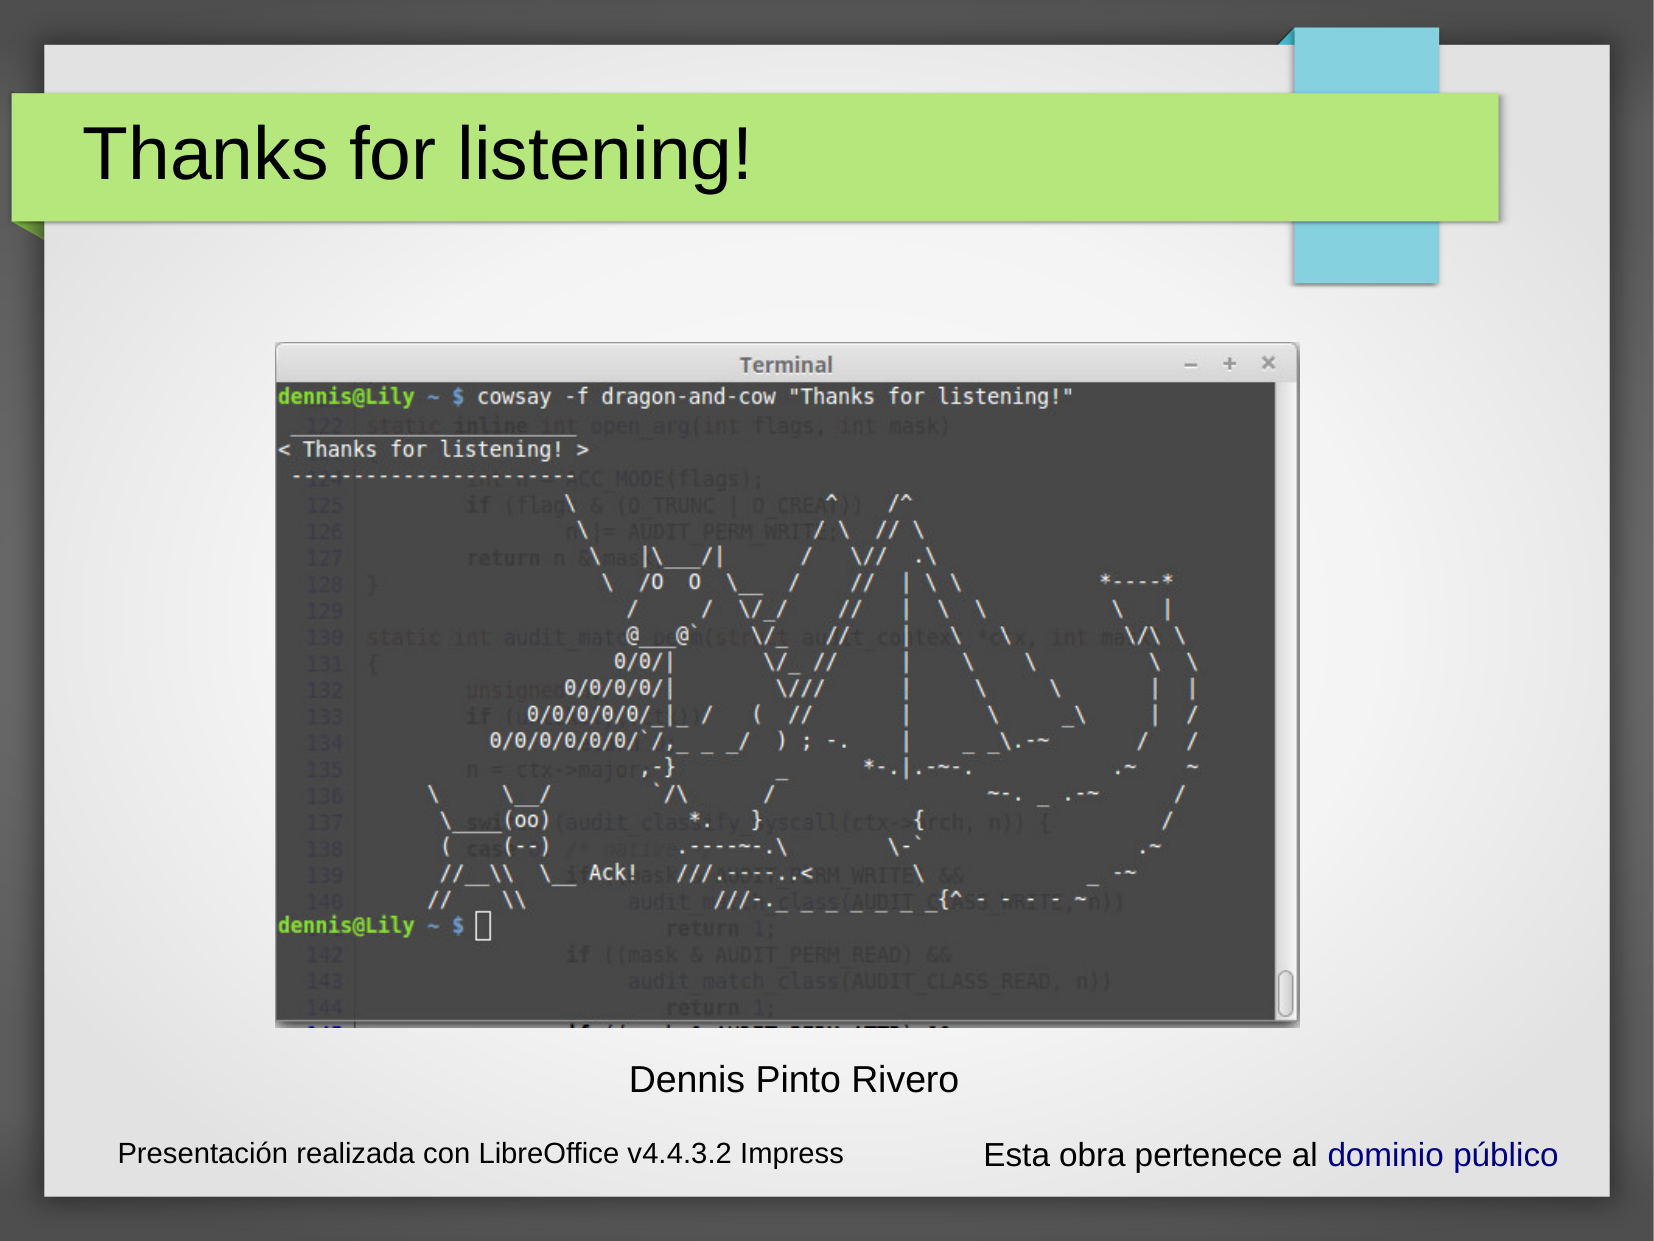

# Thanks for listening!
Dennis Pinto Rivero
Esta obra pertenece al dominio público
Presentación realizada con LibreOffice v4.4.3.2 Impress